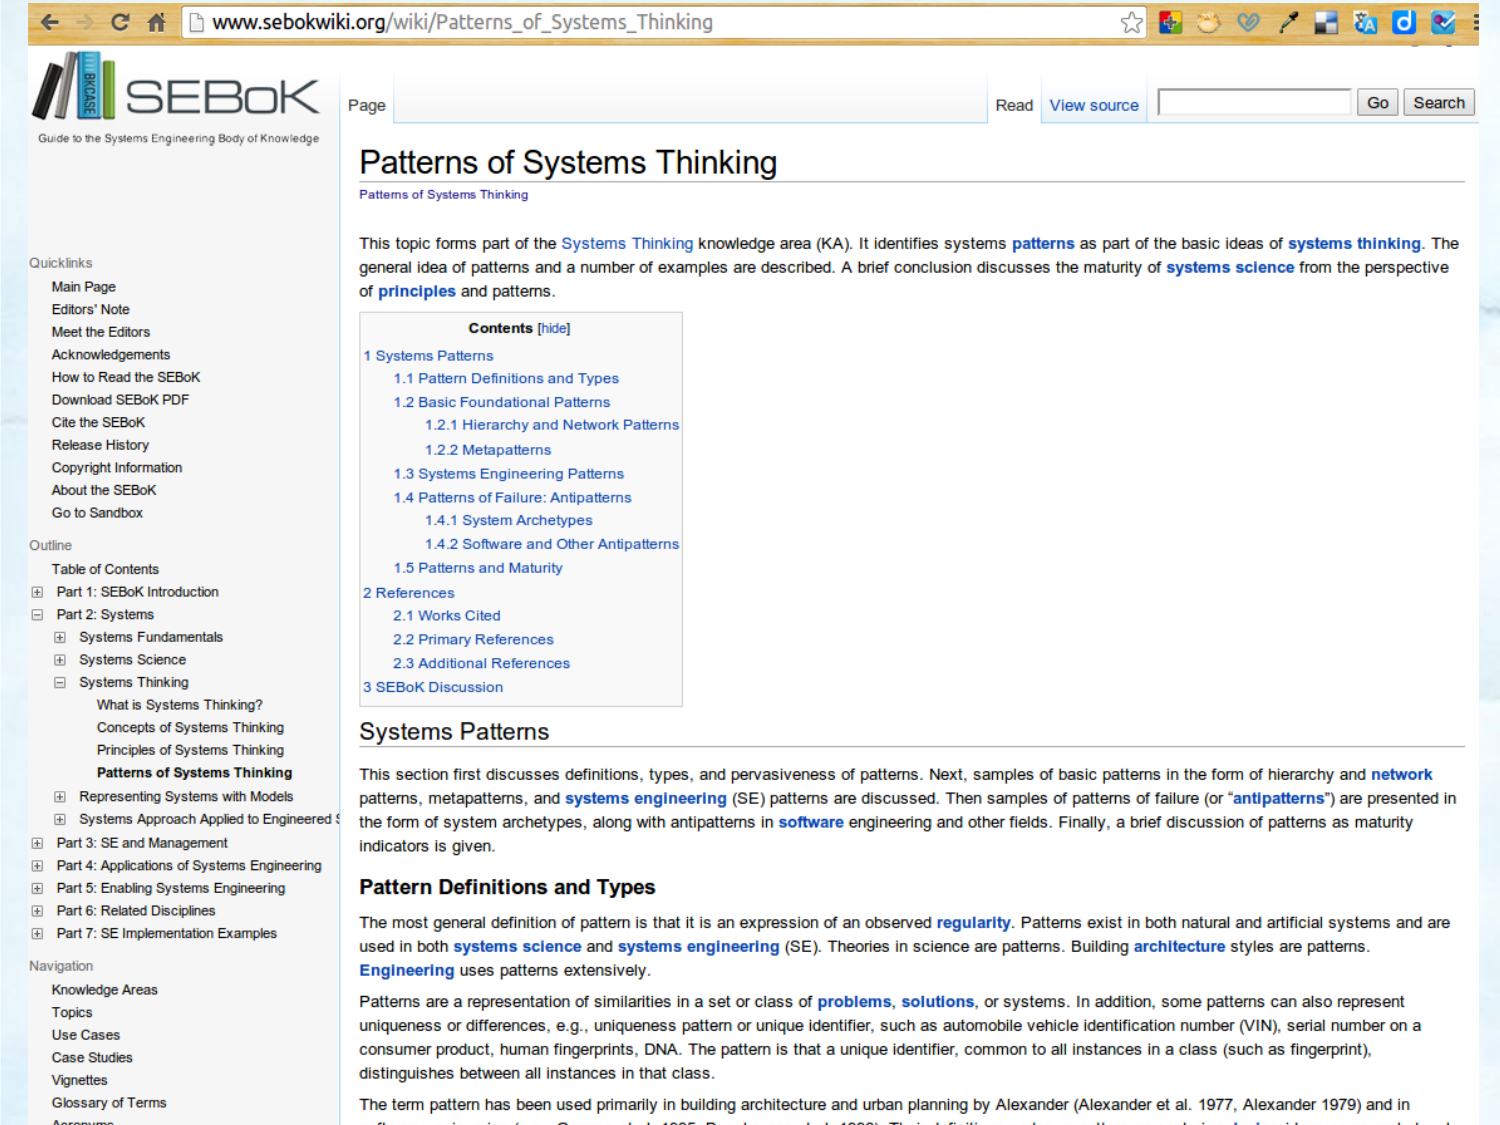

# SEBoK Patterns of Systems Thinking
Source: http://www.sebokwiki.org/wiki/Patterns_of_Systems_Thinking
Incubating Service Systems Thinking
June 2014
30